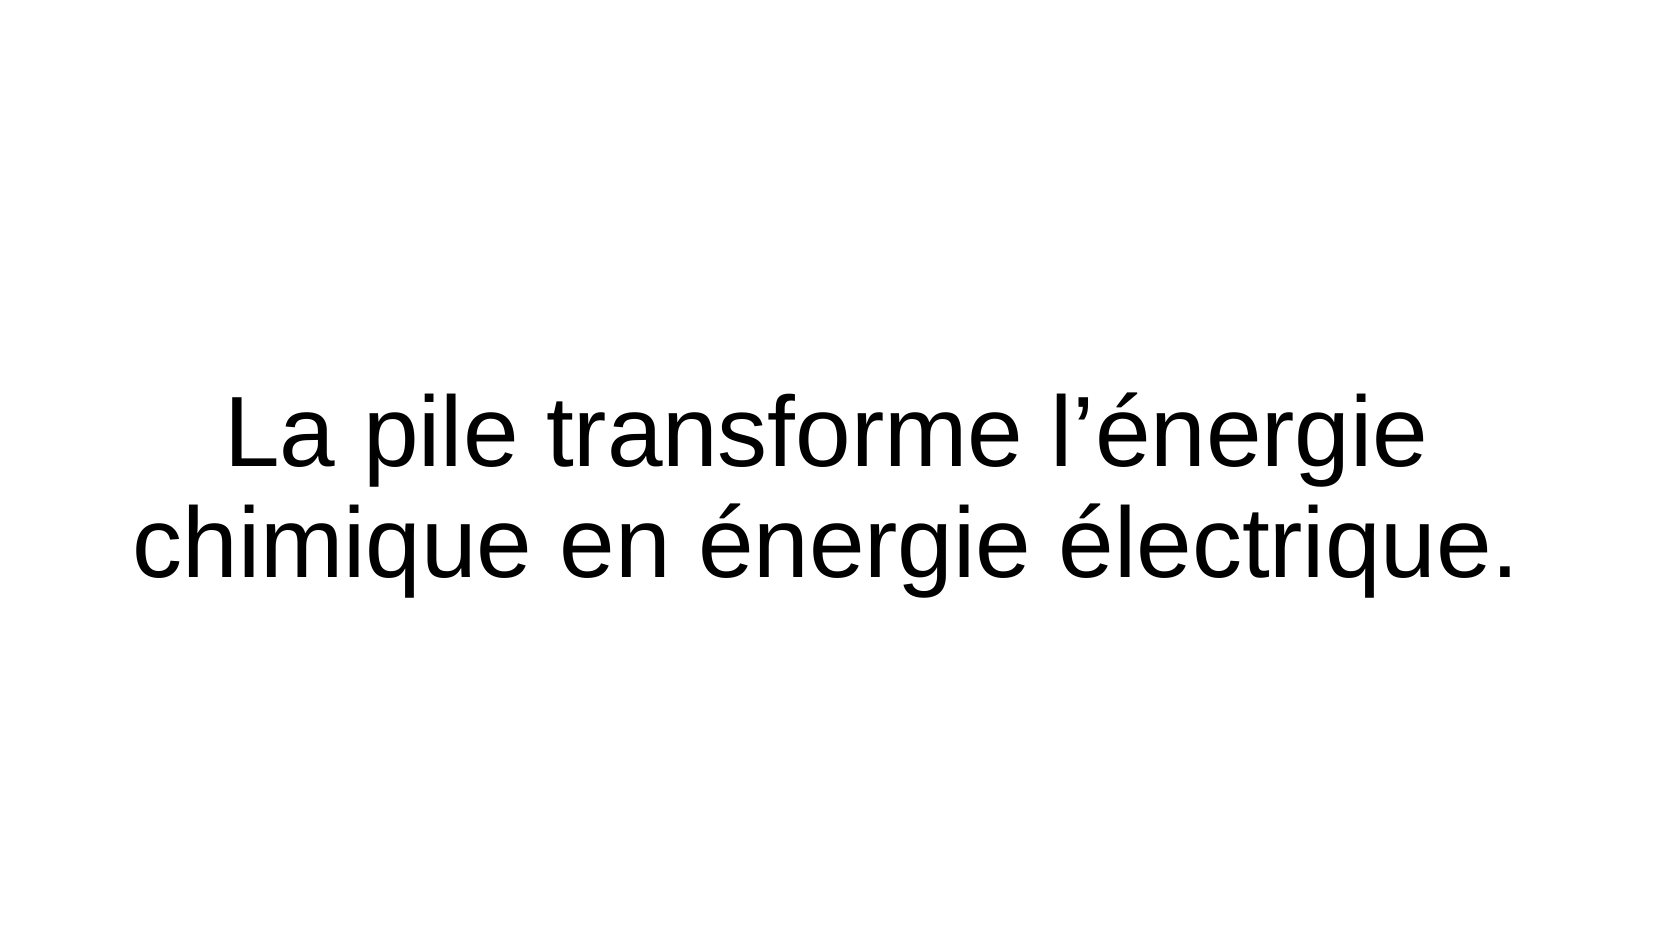

# La pile transforme l’énergie chimique en énergie électrique.